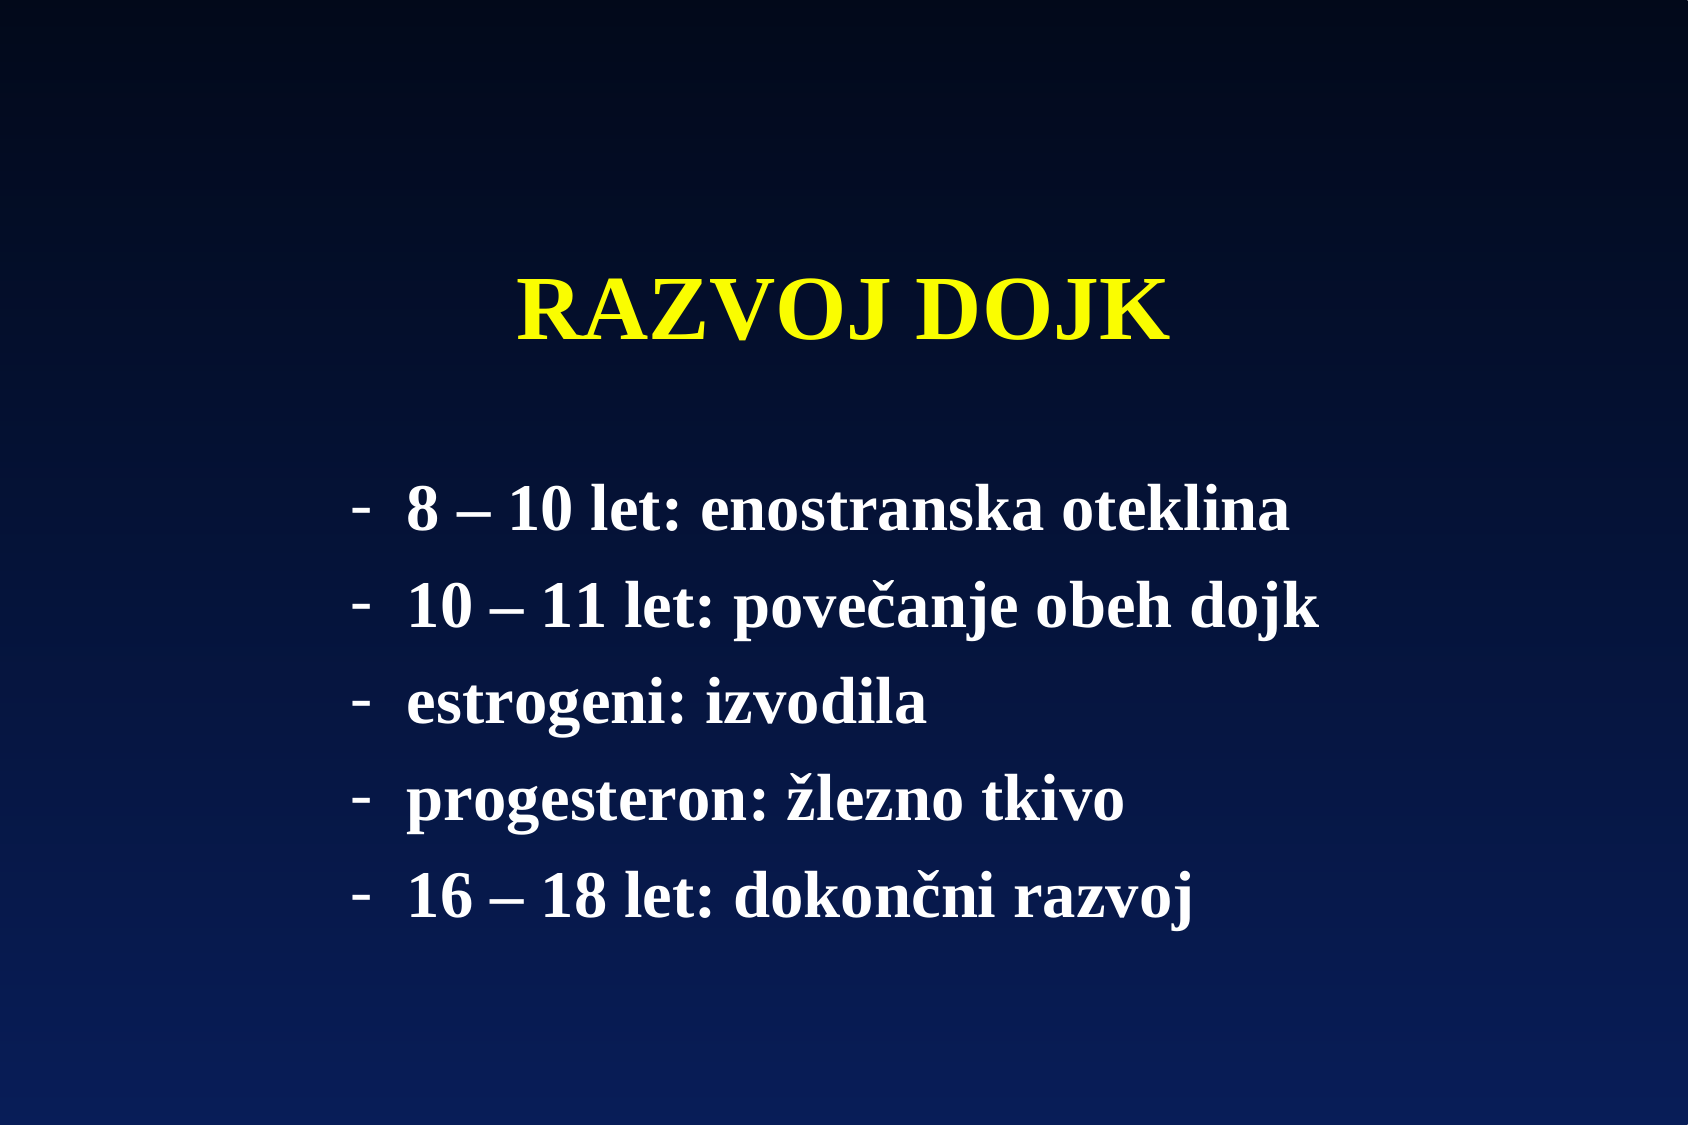

# RAZVOJ DOJK
8 – 10 let: enostranska oteklina
10 – 11 let: povečanje obeh dojk
estrogeni: izvodila
progesteron: žlezno tkivo
16 – 18 let: dokončni razvoj